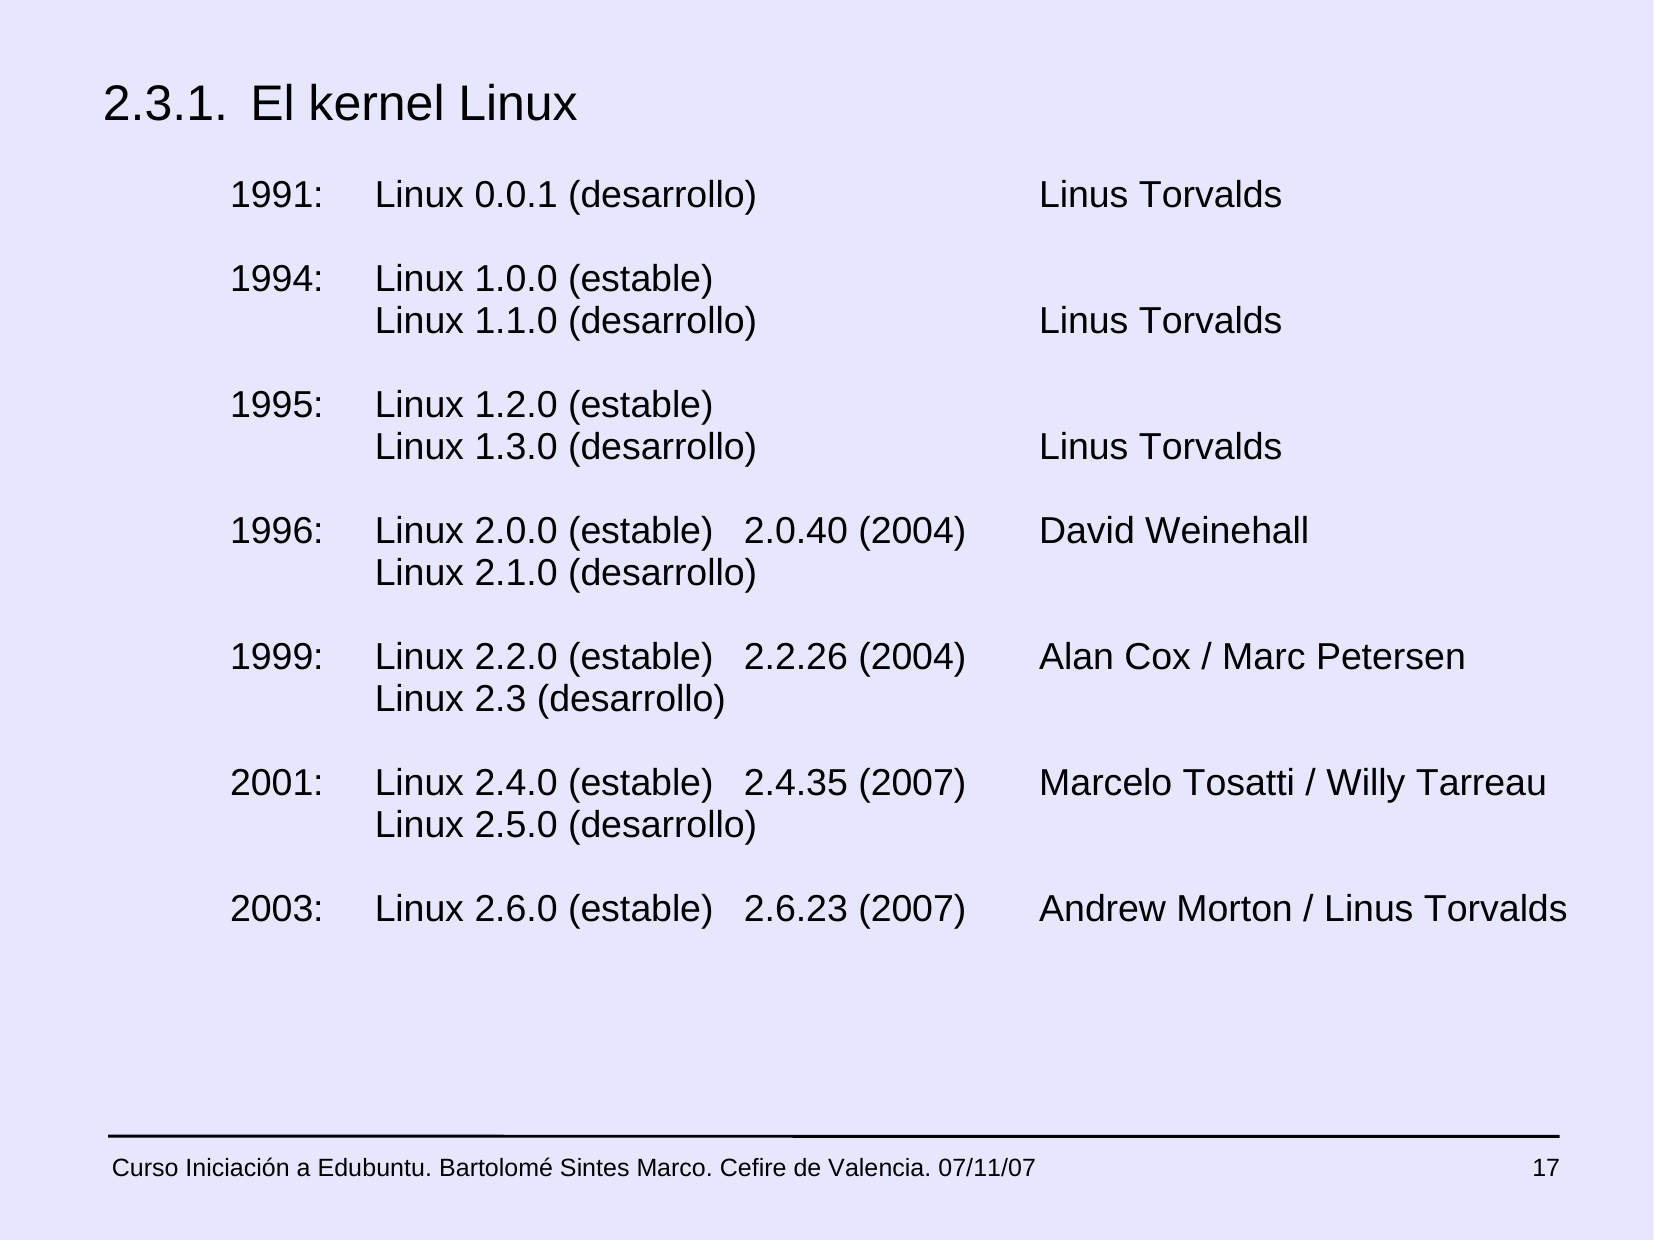

2.3.1.	El kernel Linux
1991:	Linux 0.0.1 (desarrollo)				Linus Torvalds
1994:	Linux 1.0.0 (estable)
	Linux 1.1.0 (desarrollo)				Linus Torvalds
1995:	Linux 1.2.0 (estable)
	Linux 1.3.0 (desarrollo)				Linus Torvalds
1996:	Linux 2.0.0 (estable)	2.0.40 (2004)	David Weinehall
	Linux 2.1.0 (desarrollo)
1999:	Linux 2.2.0 (estable)	2.2.26 (2004)	Alan Cox / Marc Petersen
	Linux 2.3 (desarrollo)
2001:	Linux 2.4.0 (estable)	2.4.35 (2007)	Marcelo Tosatti / Willy Tarreau
	Linux 2.5.0 (desarrollo)
2003:	Linux 2.6.0 (estable)	2.6.23 (2007)	Andrew Morton / Linus Torvalds